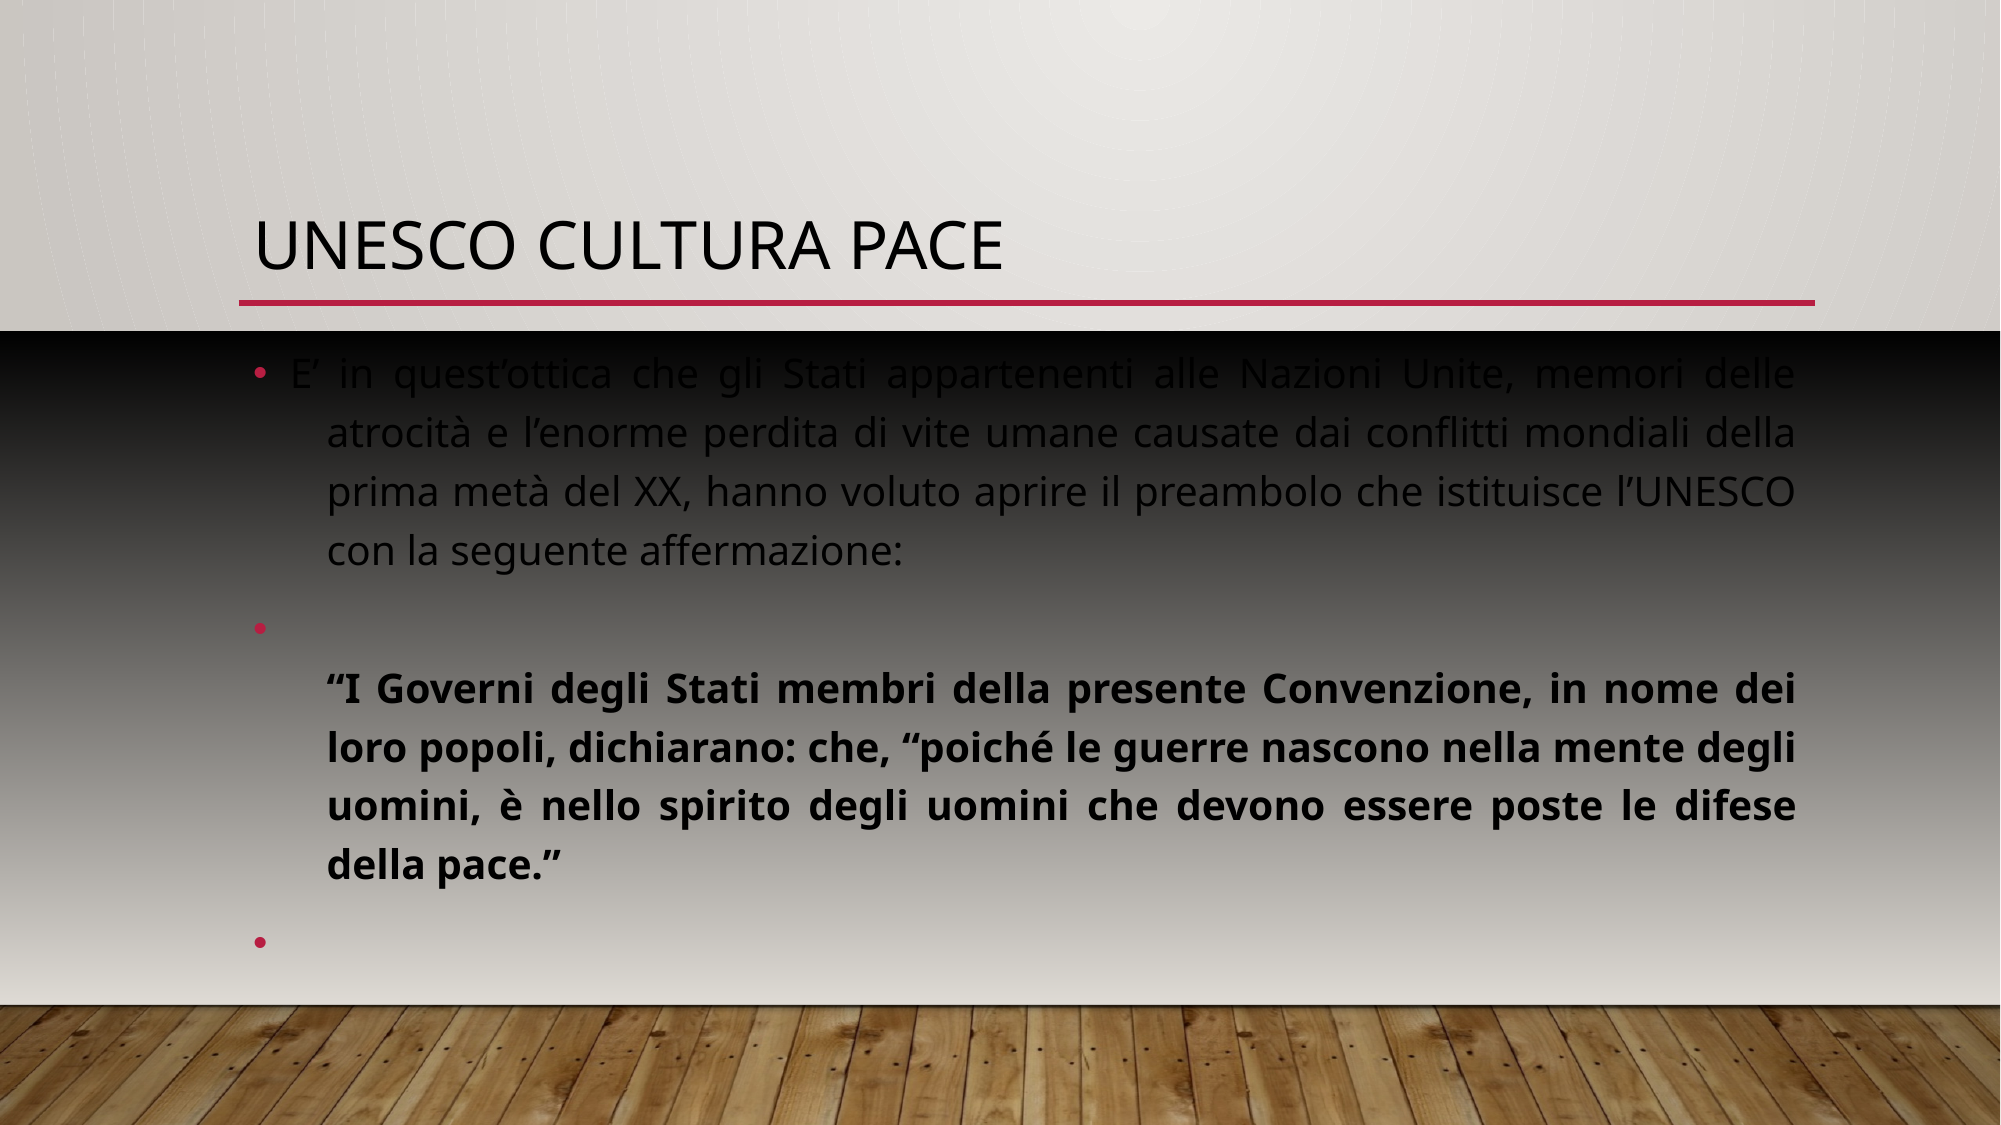

# Unesco cultura pace
E’ in quest’ottica che gli Stati appartenenti alle Nazioni Unite, memori delle atrocità e l’enorme perdita di vite umane causate dai conflitti mondiali della prima metà del XX, hanno voluto aprire il preambolo che istituisce l’UNESCO con la seguente affermazione:
“I Governi degli Stati membri della presente Convenzione, in nome dei loro popoli, dichiarano: che, “poiché le guerre nascono nella mente degli uomini, è nello spirito degli uomini che devono essere poste le difese della pace.”